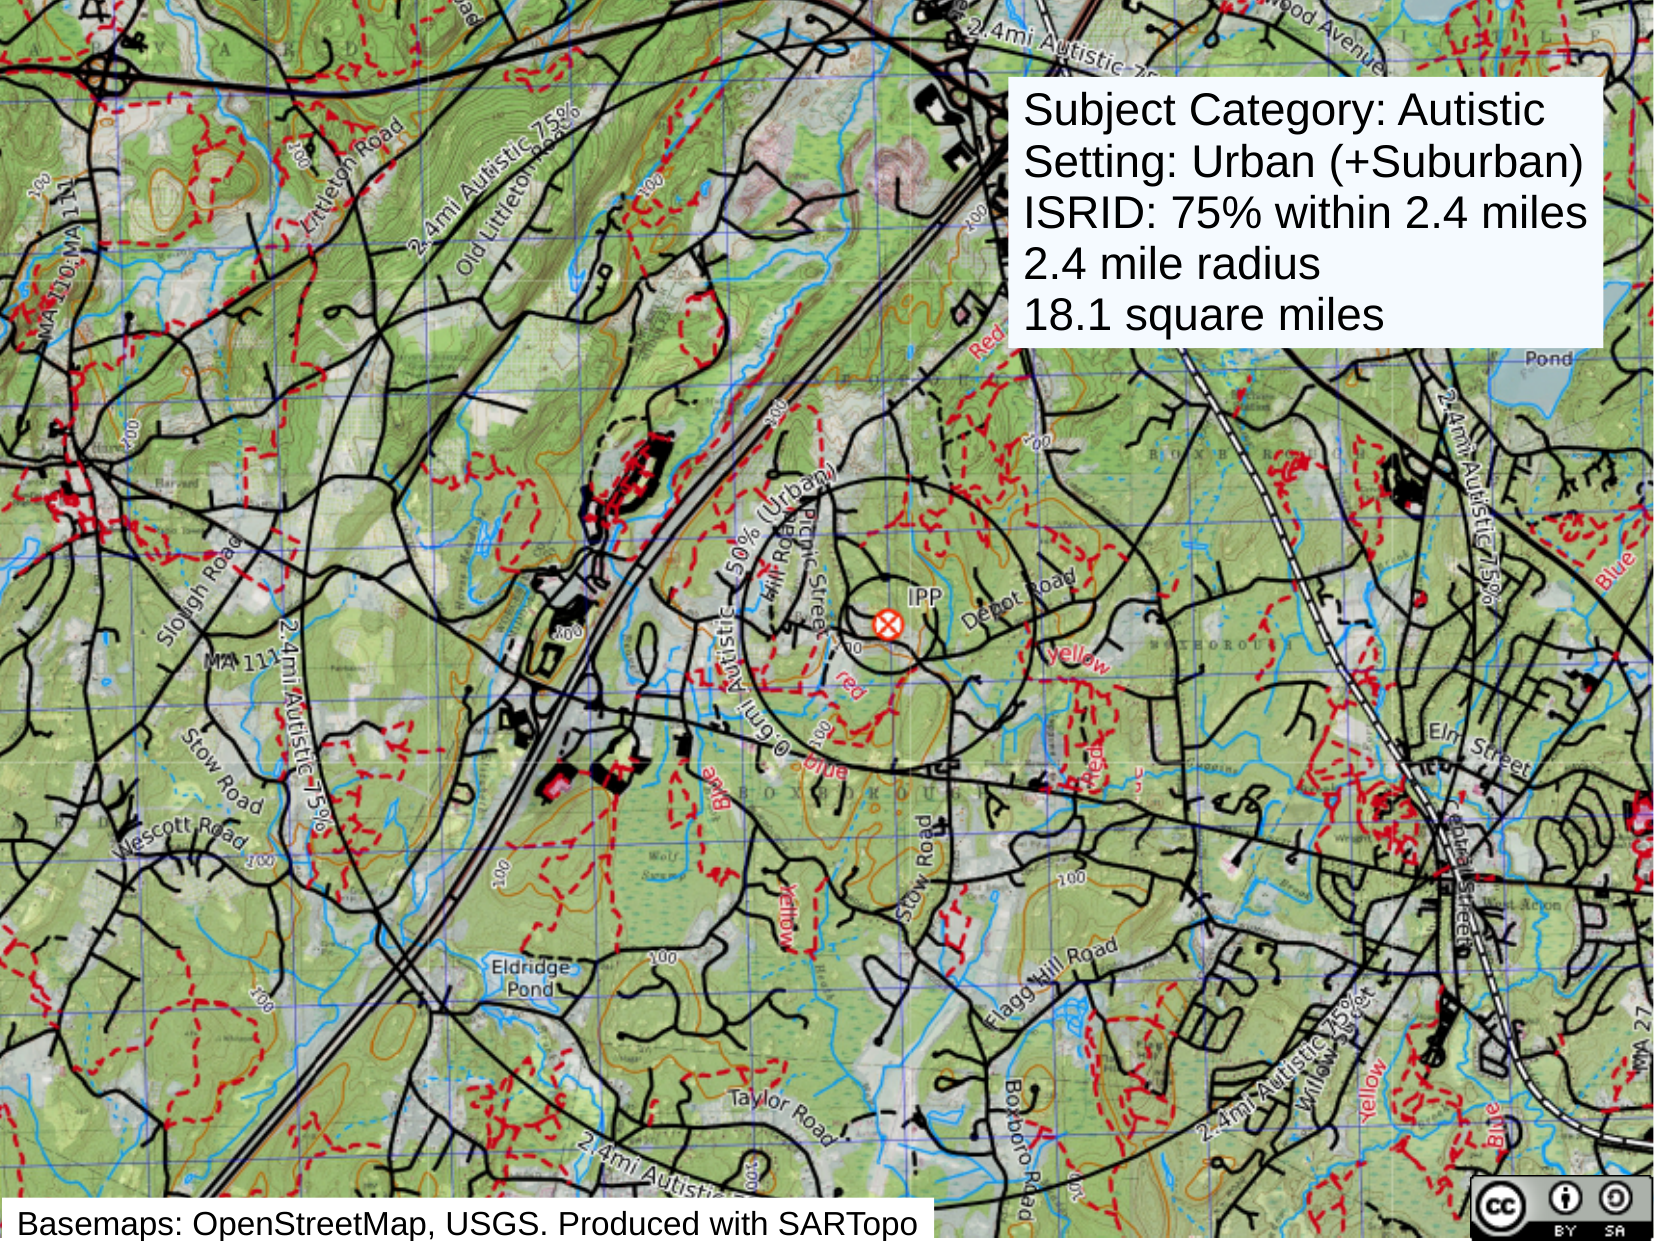

Subject Category: Autistic
Setting: Urban (+Suburban)
ISRID: 75% within 2.4 miles
2.4 mile radius
18.1 square miles
Basemaps: OpenStreetMap, USGS. Produced with SARTopo